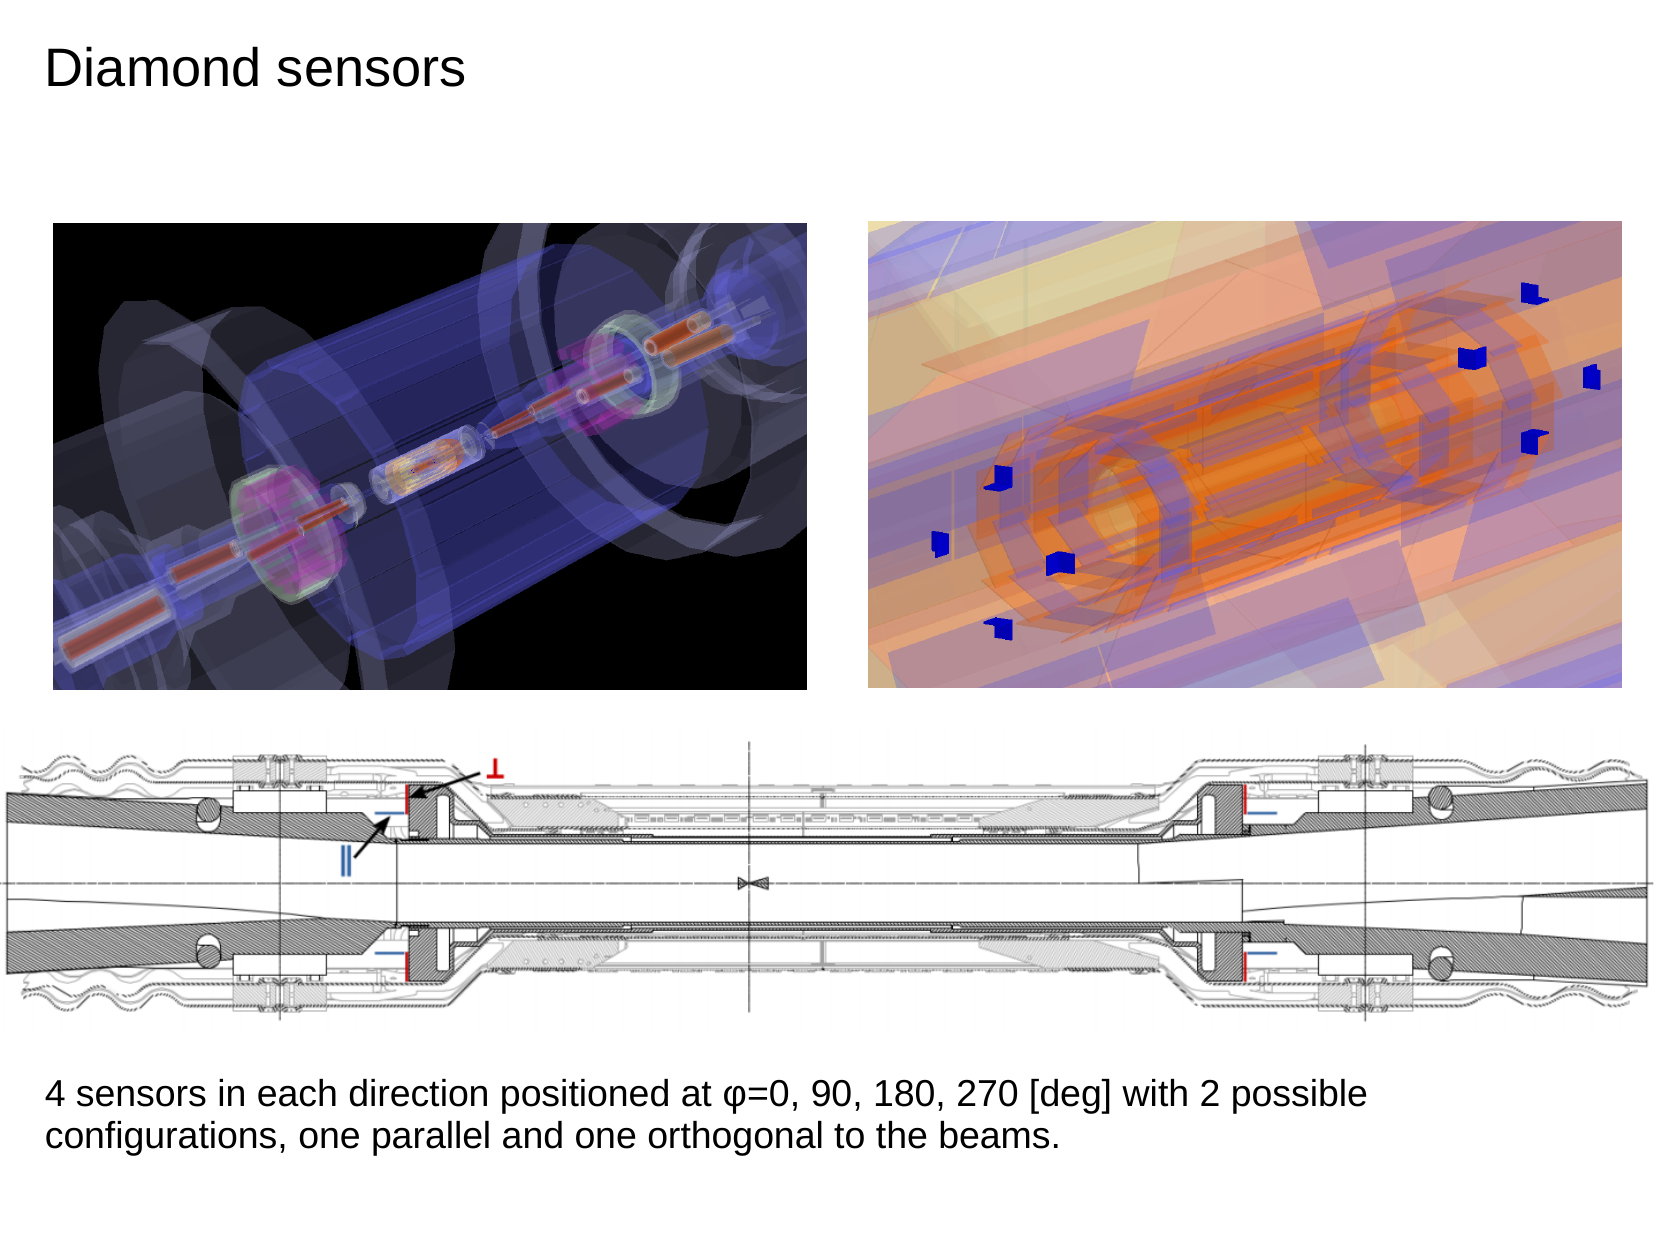

Diamond sensors
4 sensors in each direction positioned at φ=0, 90, 180, 270 [deg] with 2 possible configurations, one parallel and one orthogonal to the beams.